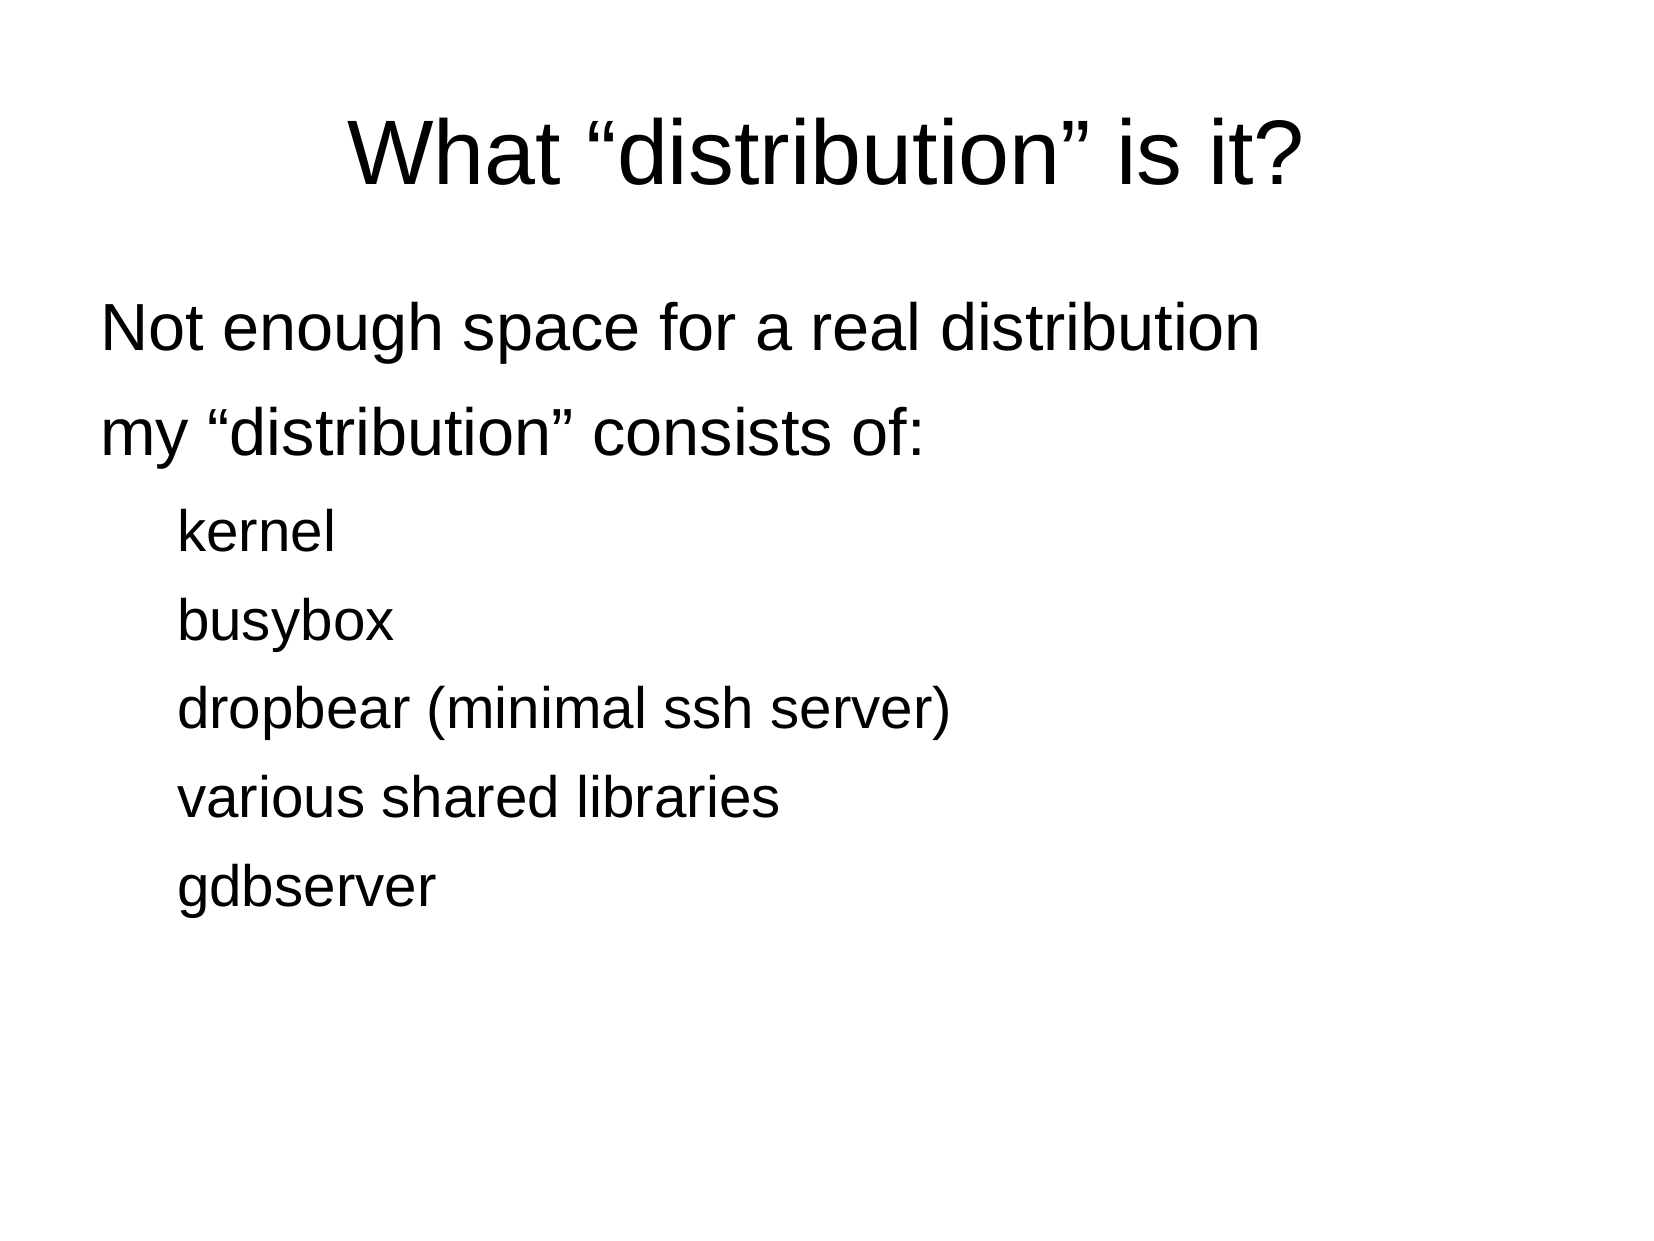

# What “distribution” is it?
Not enough space for a real distribution
my “distribution” consists of:
kernel
busybox
dropbear (minimal ssh server)
various shared libraries
gdbserver